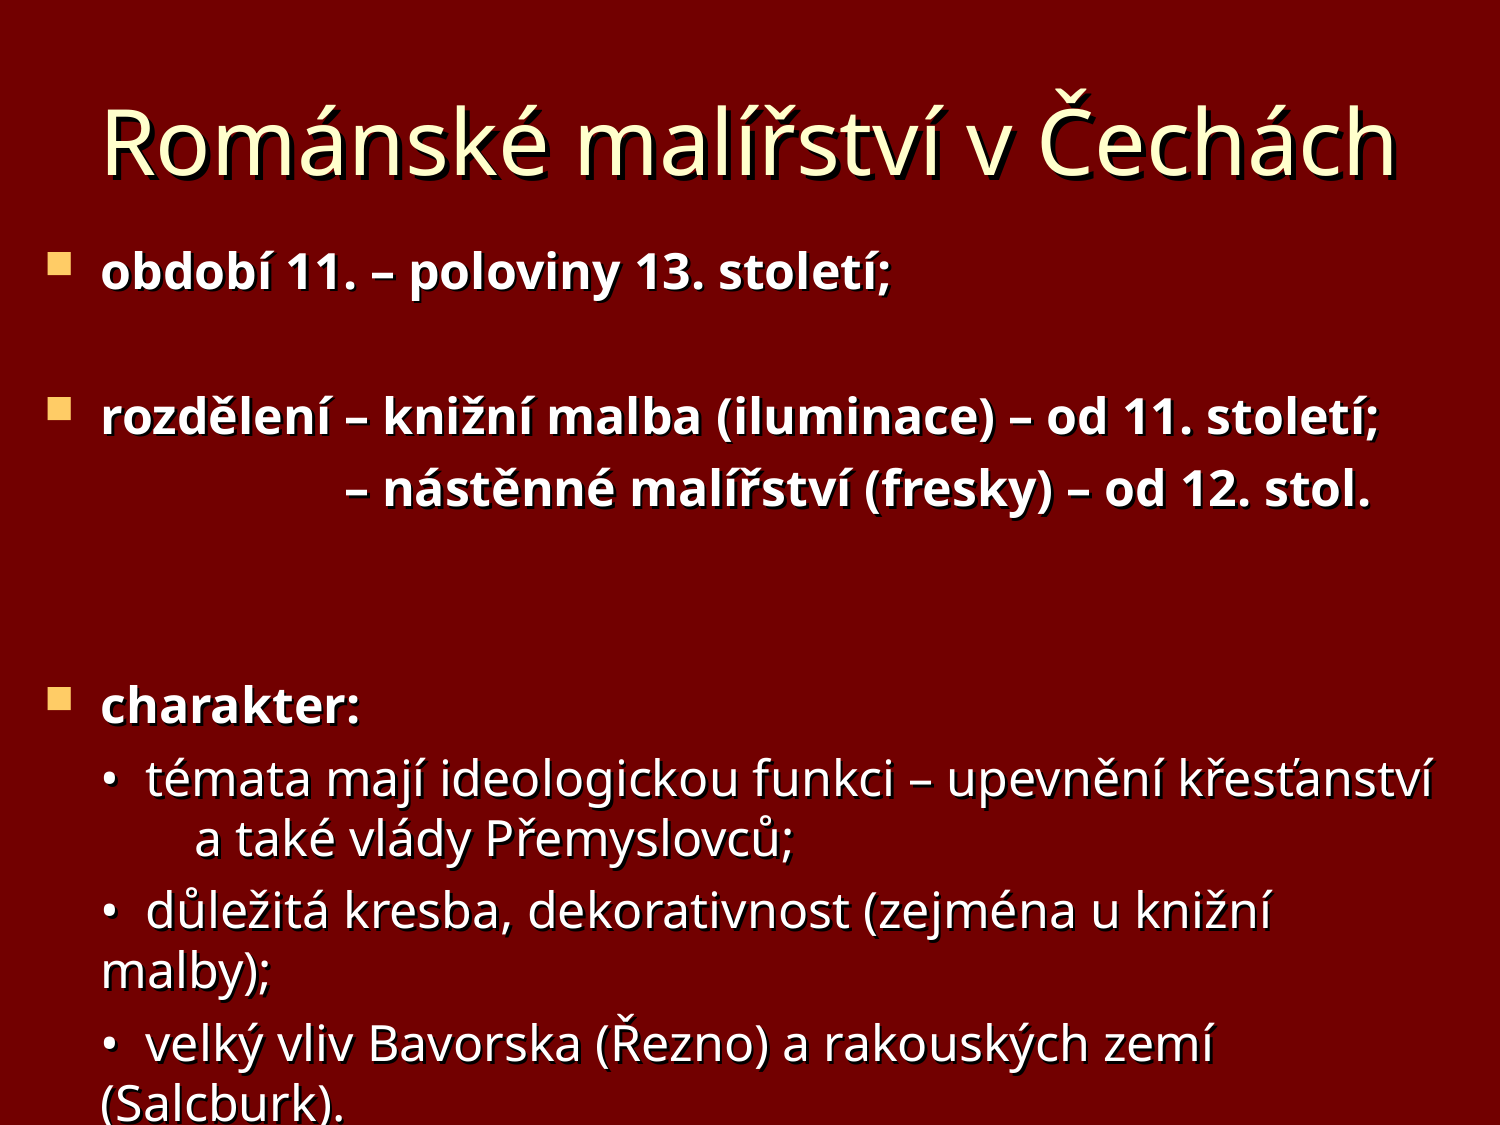

# Románské malířství v Čechách
období 11. – poloviny 13. století;
rozdělení – knižní malba (iluminace) – od 11. století;
			– nástěnné malířství (fresky) – od 12. stol.
charakter:
	• témata mají ideologickou funkci – upevnění křesťanství 	a také vlády Přemyslovců;
	• důležitá kresba, dekorativnost (zejména u knižní malby);
	• velký vliv Bavorska (Řezno) a rakouských zemí (Salcburk).